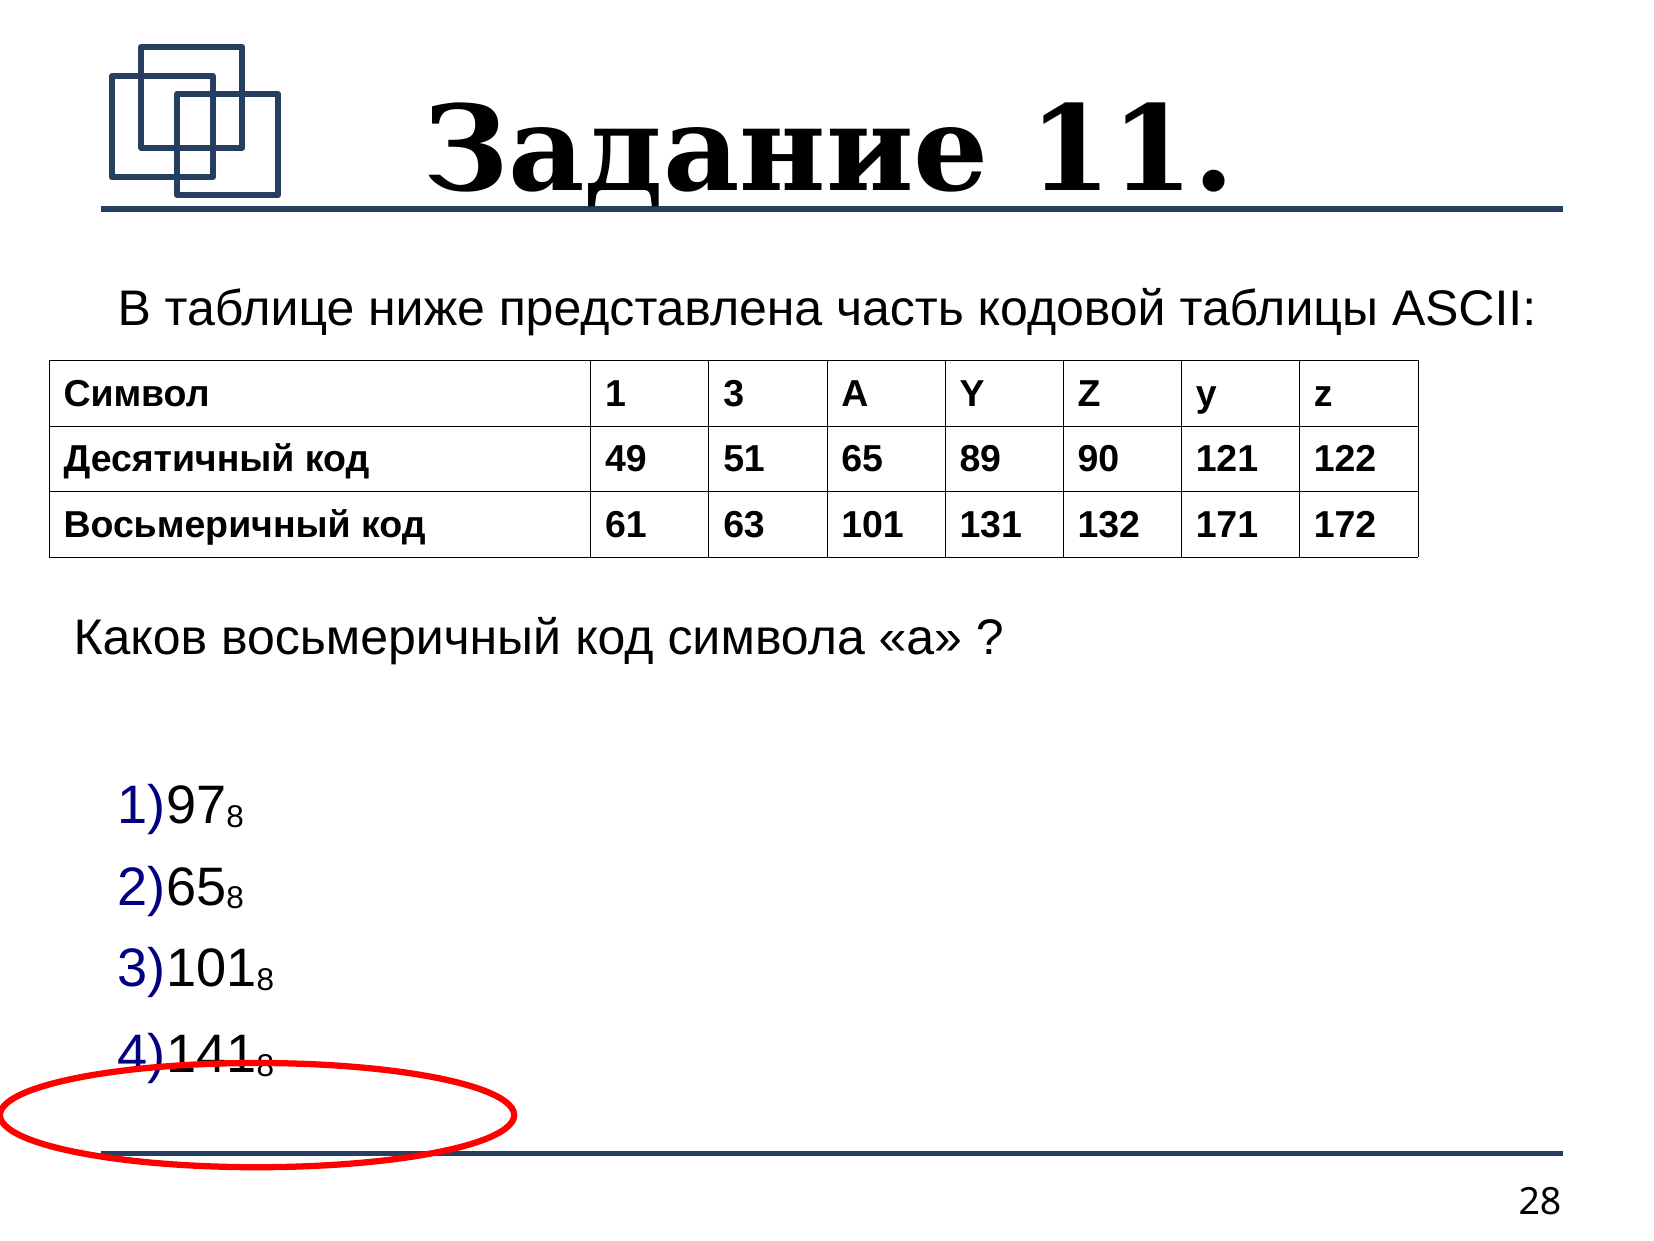

# Задание 11.
В таблице ниже представлена часть кодовой таблицы ASCII:
Каков восьмеричный код символа «a» ?
978
658
1018
1418
| Символ | 1 | 3 | A | Y | Z | y | z |
| --- | --- | --- | --- | --- | --- | --- | --- |
| Десятичный код | 49 | 51 | 65 | 89 | 90 | 121 | 122 |
| Восьмеричный код | 61 | 63 | 101 | 131 | 132 | 171 | 172 |